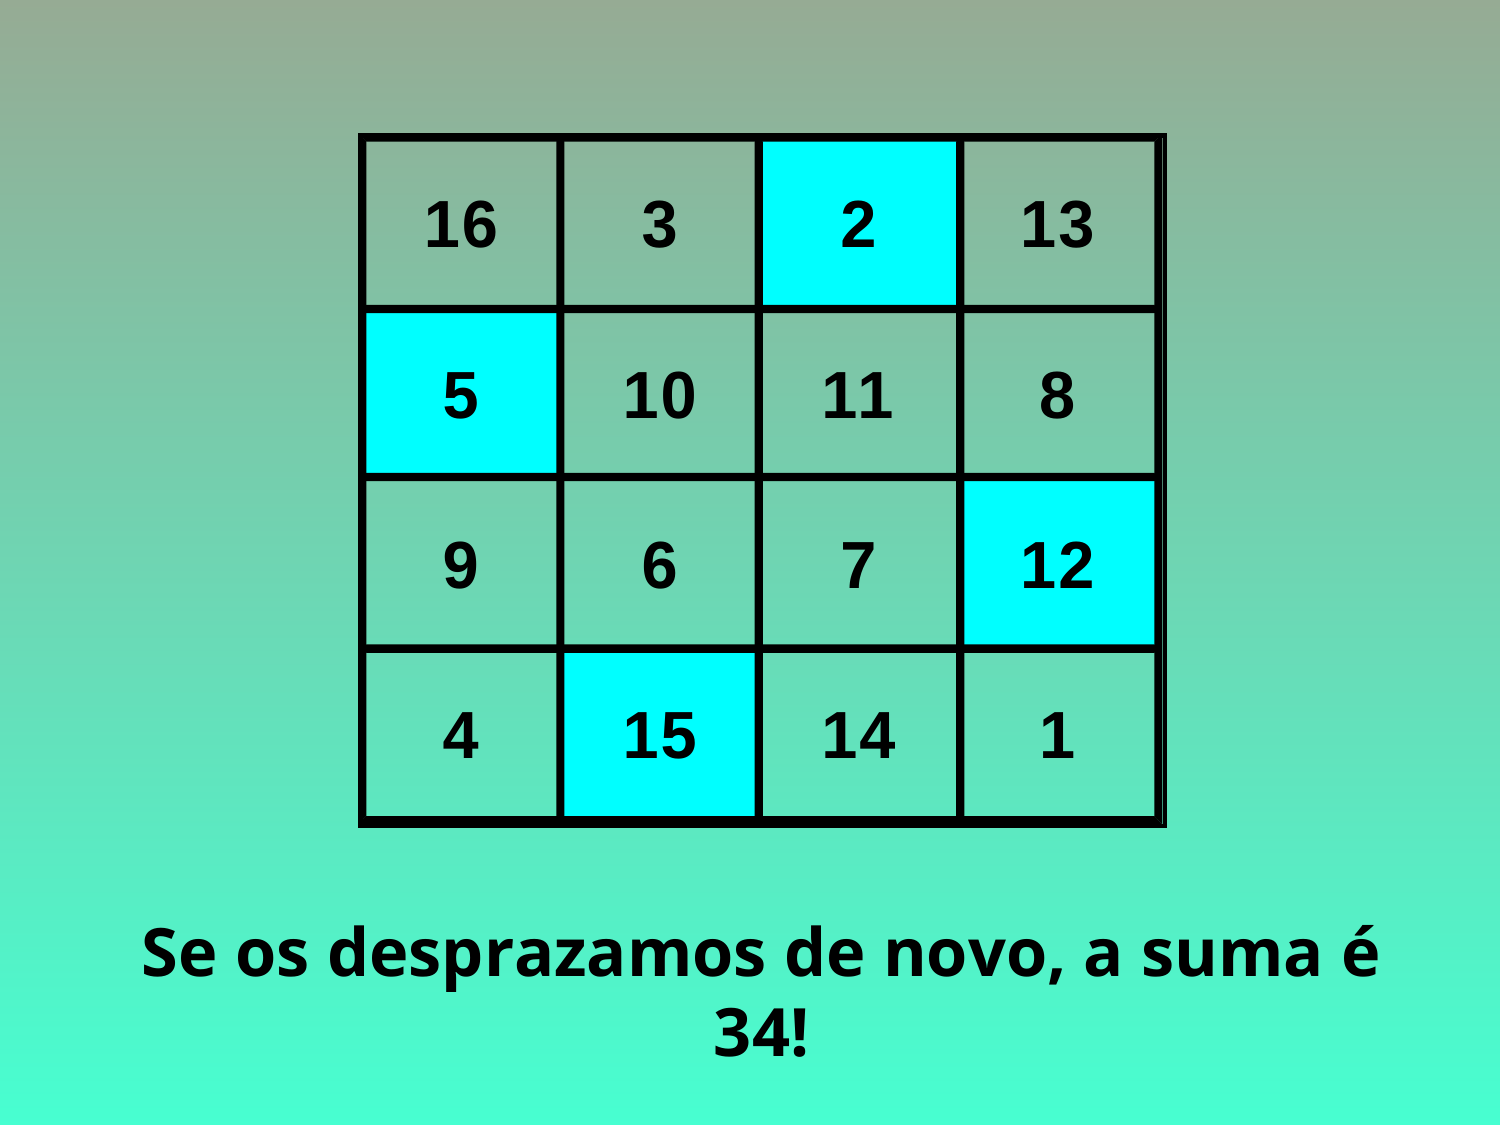

Se os desprazamos de novo, a suma é 34!